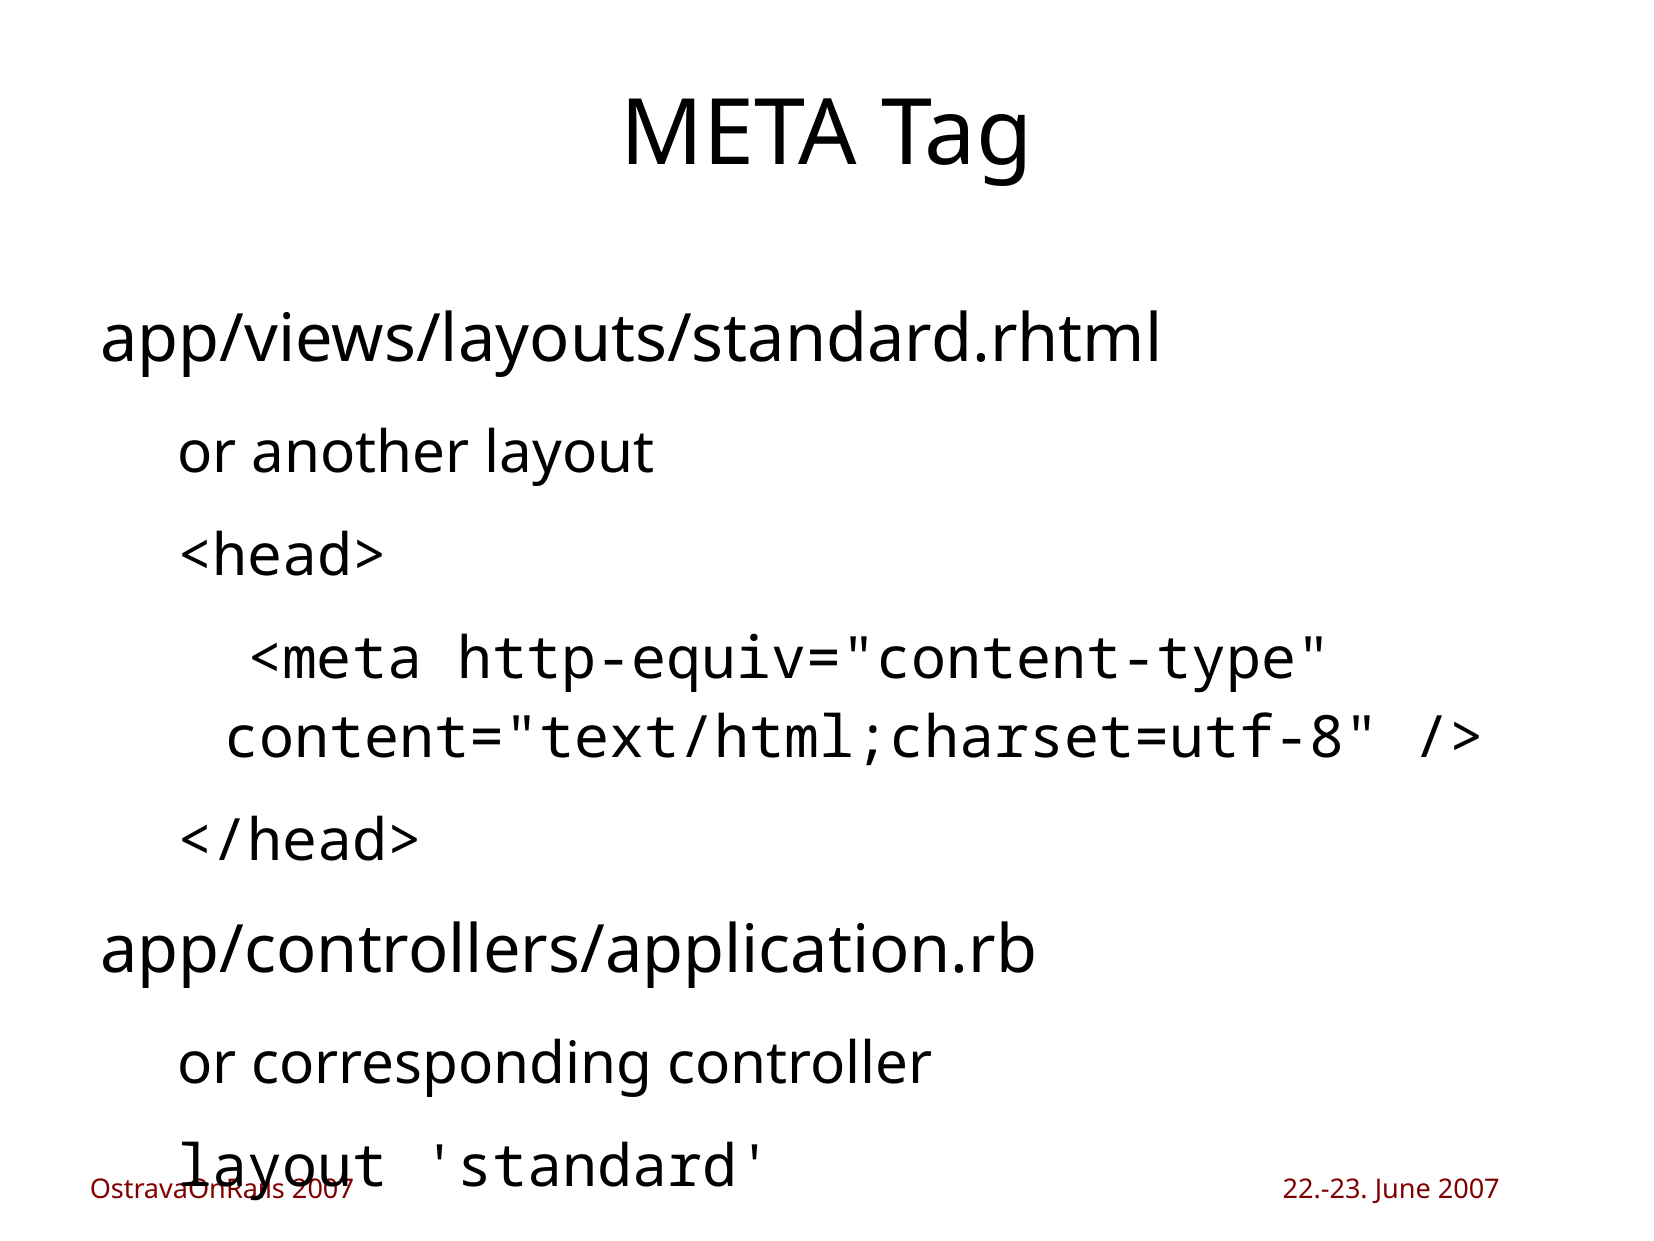

# META Tag
app/views/layouts/standard.rhtml
or another layout
<head>
 <meta http-equiv="content-type" content="text/html;charset=utf-8" />
</head>
app/controllers/application.rb
or corresponding controller
layout 'standard'